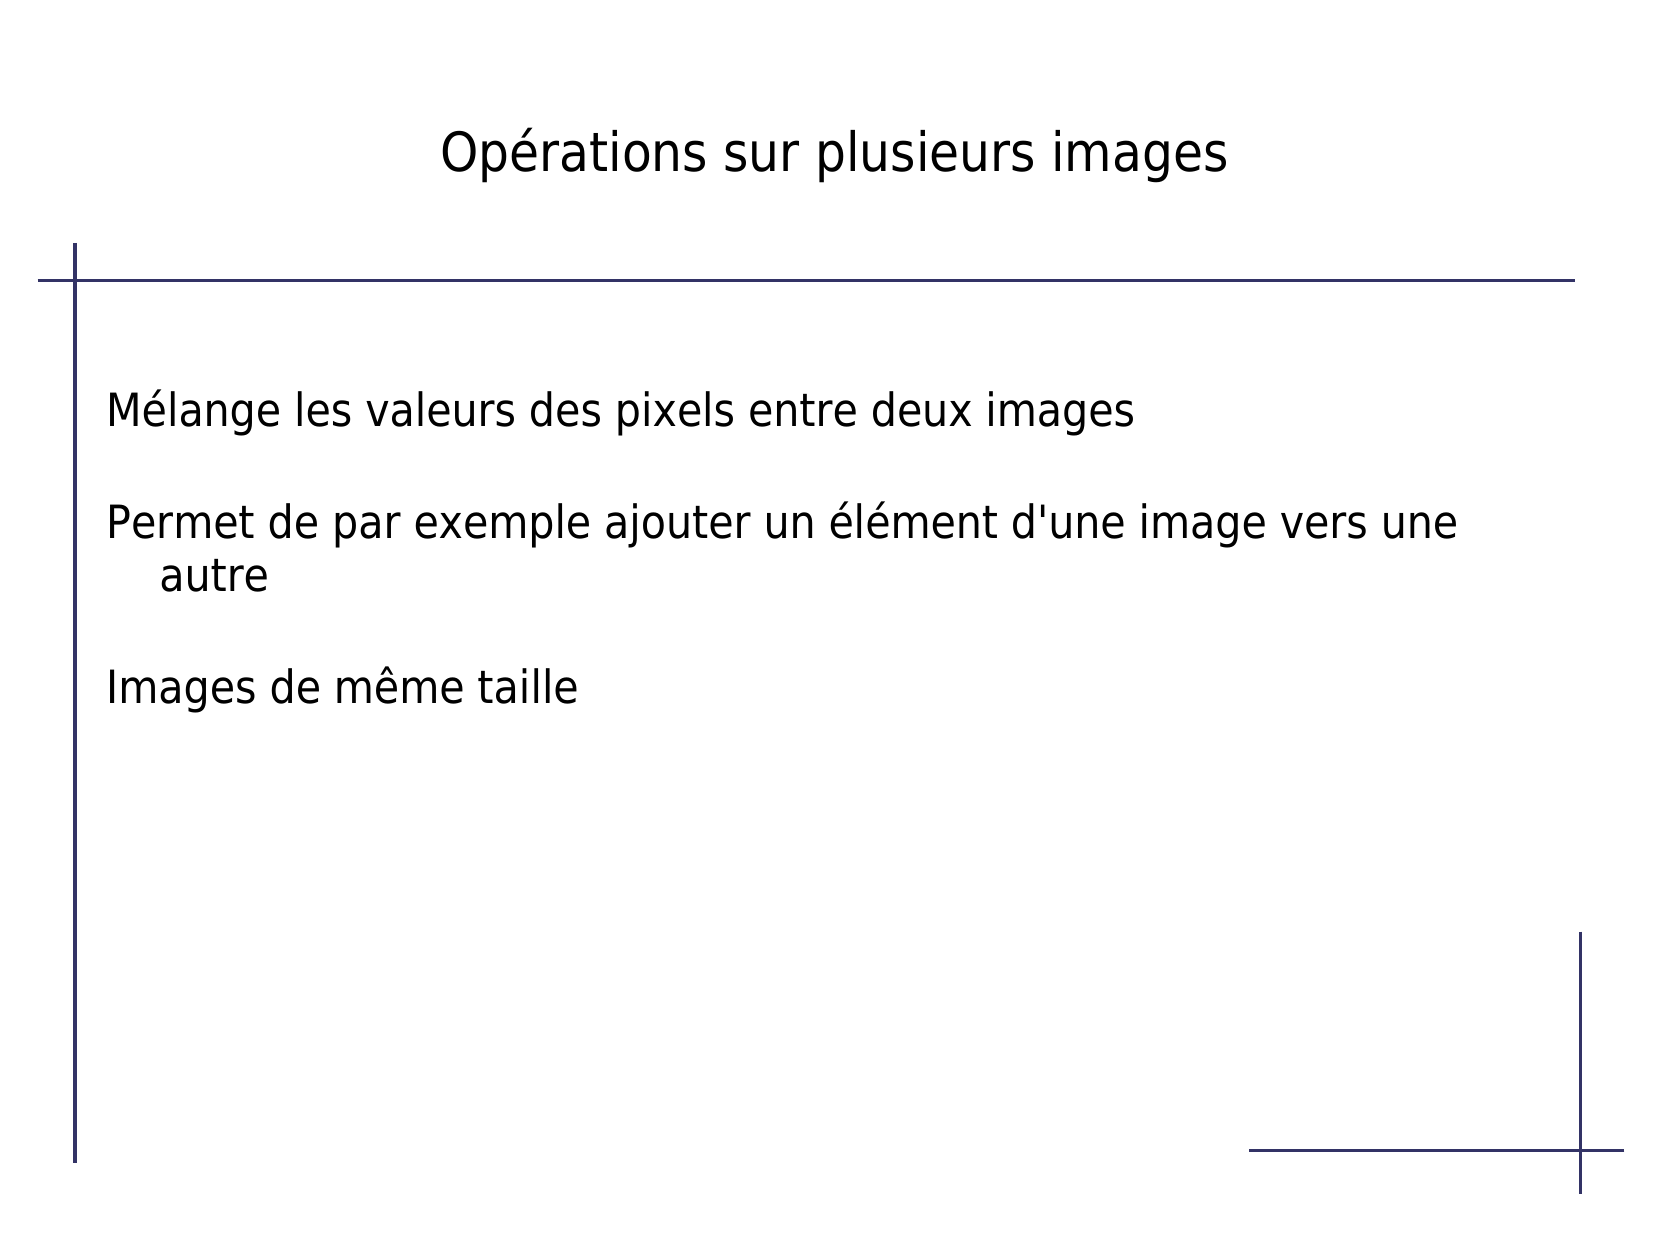

# Opérations sur plusieurs images
Mélange les valeurs des pixels entre deux images
Permet de par exemple ajouter un élément d'une image vers une autre
Images de même taille